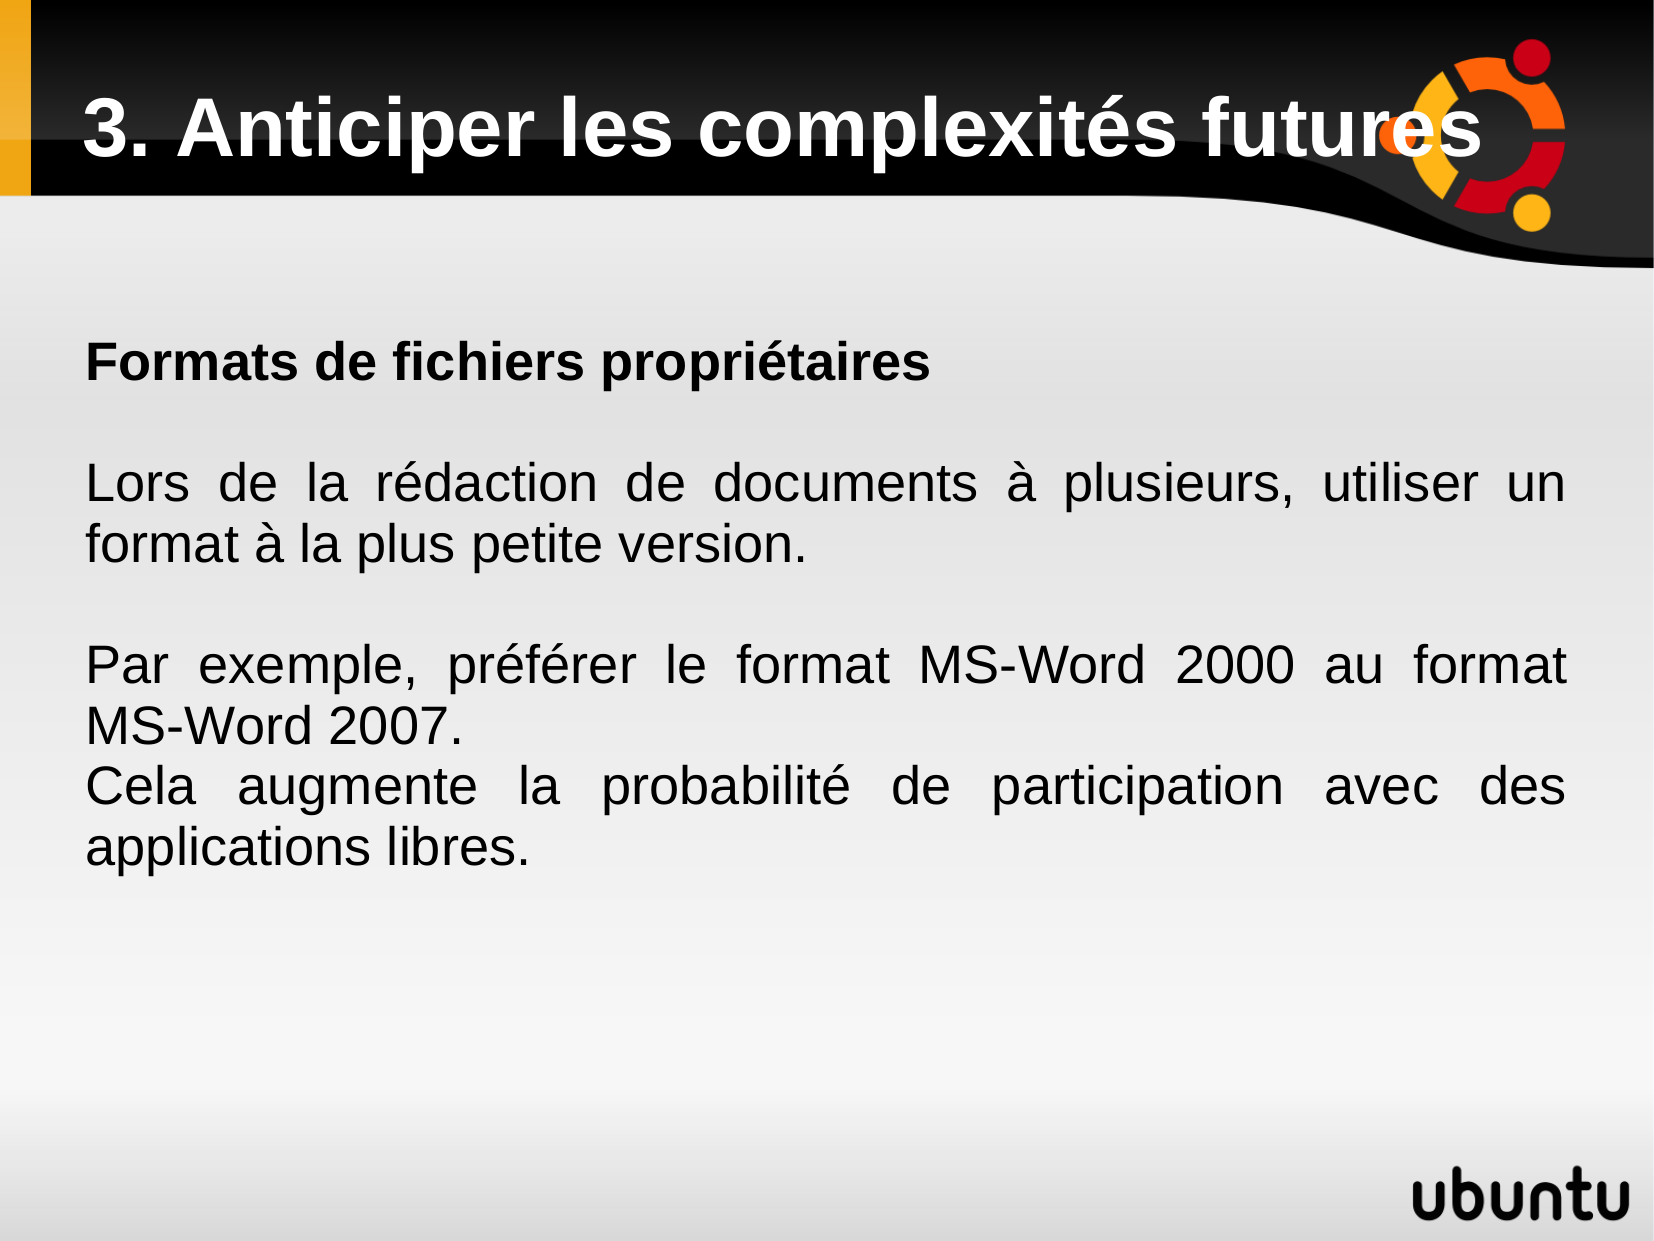

# 3. Anticiper les complexités futures
Formats de fichiers propriétaires
Lors de la rédaction de documents à plusieurs, utiliser un format à la plus petite version.
Par exemple, préférer le format MS-Word 2000 au format MS-Word 2007.
Cela augmente la probabilité de participation avec des applications libres.